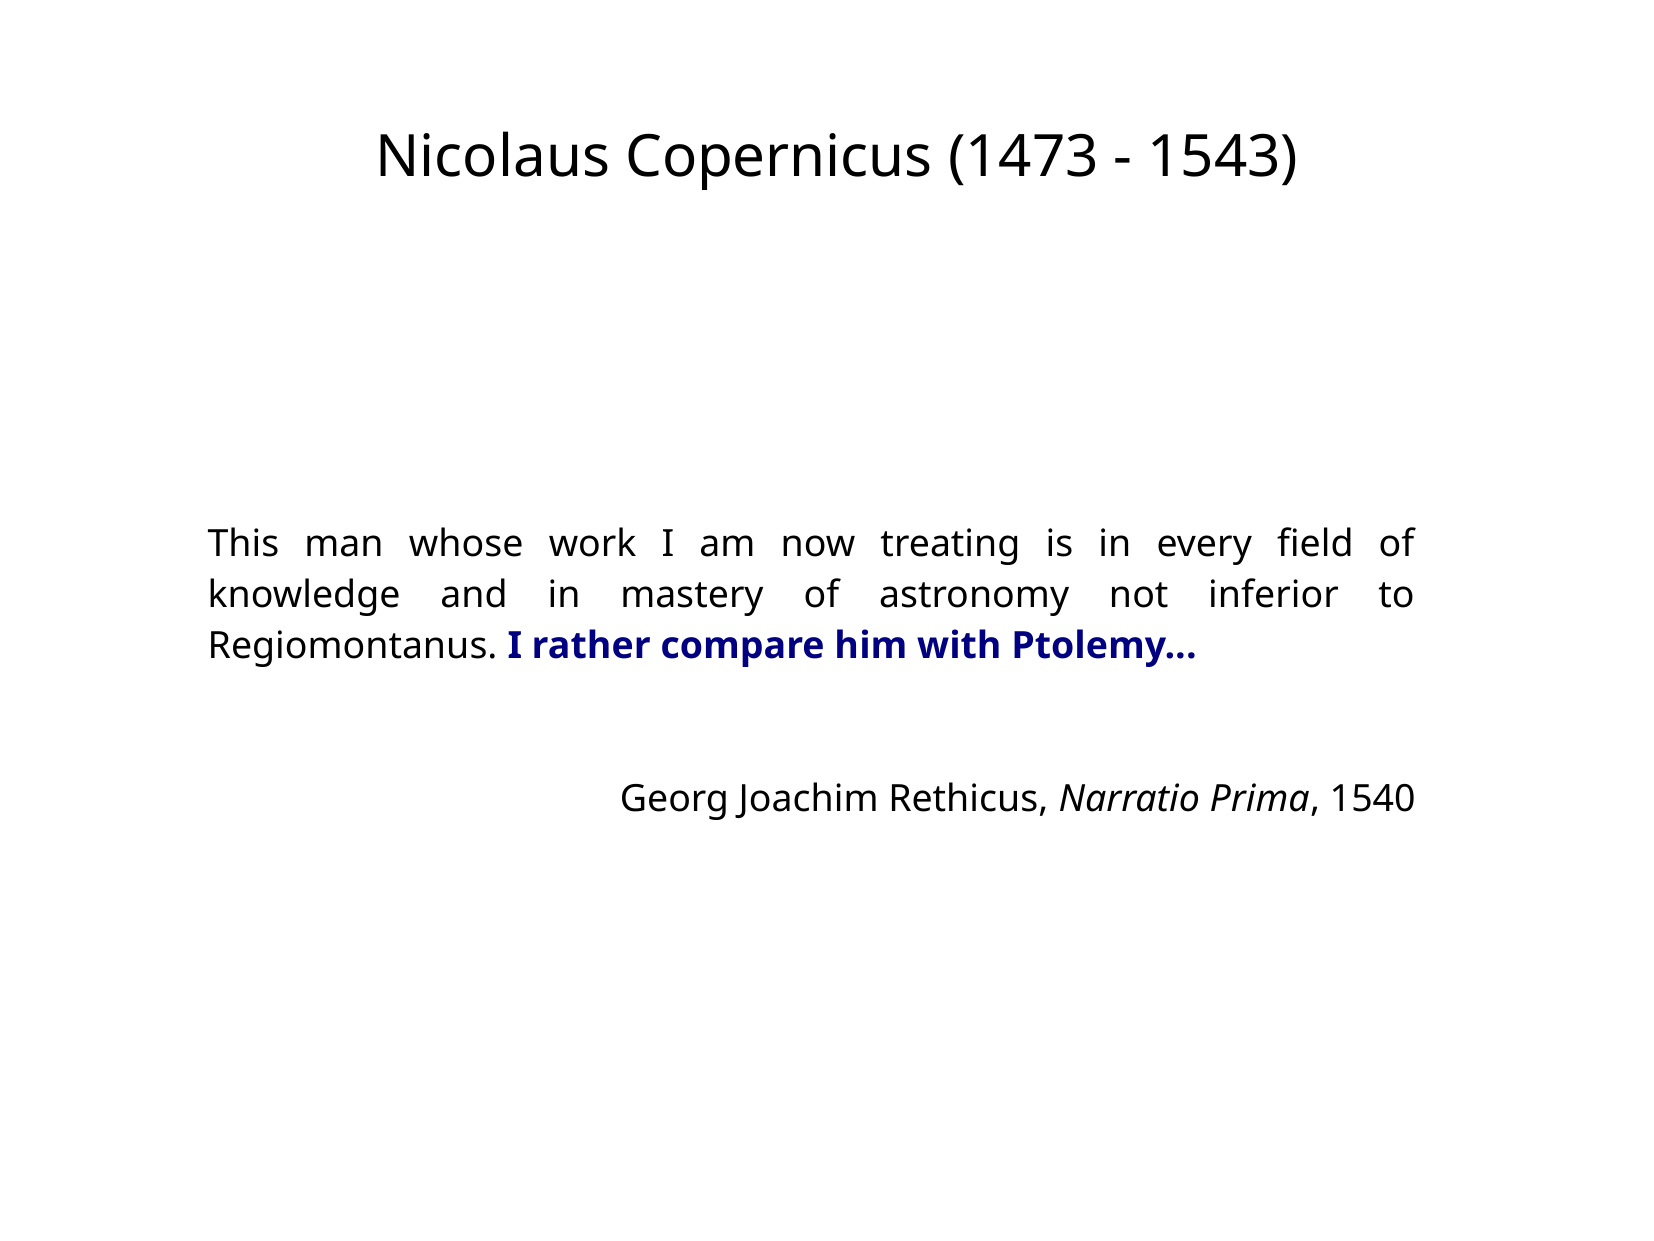

# Nicolaus Copernicus (1473 - 1543)
This man whose work I am now treating is in every field of knowledge and in mastery of astronomy not inferior to Regiomontanus. I rather compare him with Ptolemy...
Georg Joachim Rethicus, Narratio Prima, 1540